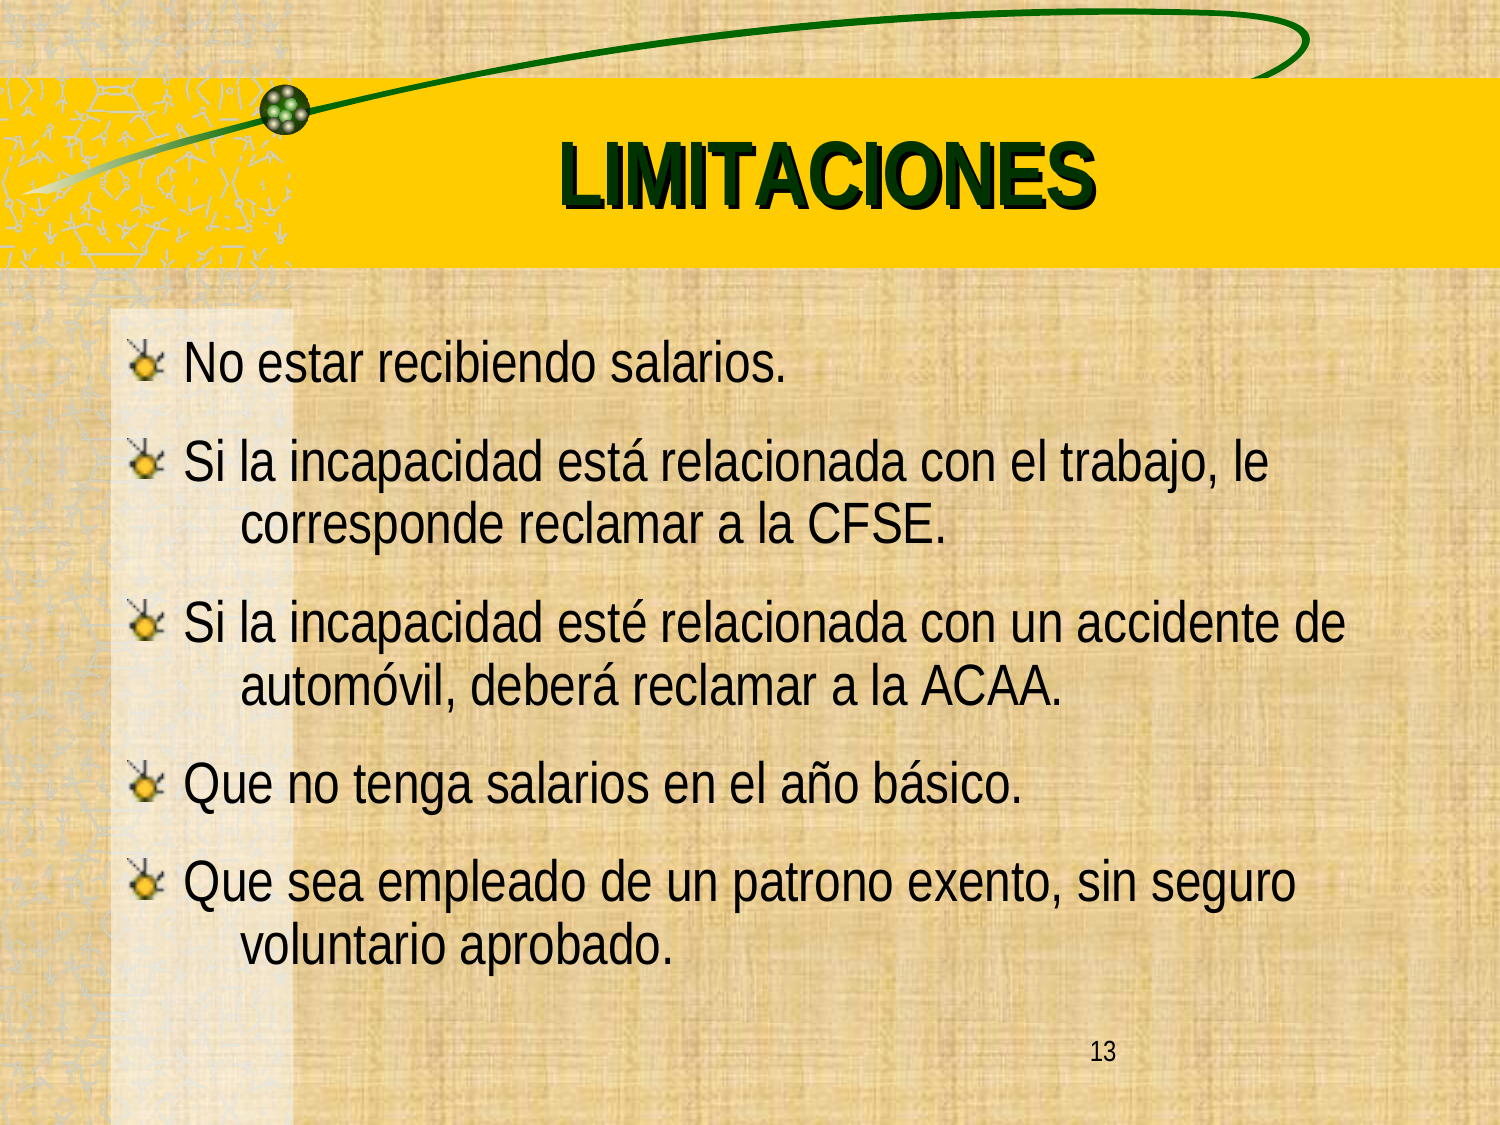

# LIMITACIONES
No estar recibiendo salarios.
Si la incapacidad está relacionada con el trabajo, le corresponde reclamar a la CFSE.
Si la incapacidad esté relacionada con un accidente de automóvil, deberá reclamar a la ACAA.
Que no tenga salarios en el año básico.
Que sea empleado de un patrono exento, sin seguro voluntario aprobado.